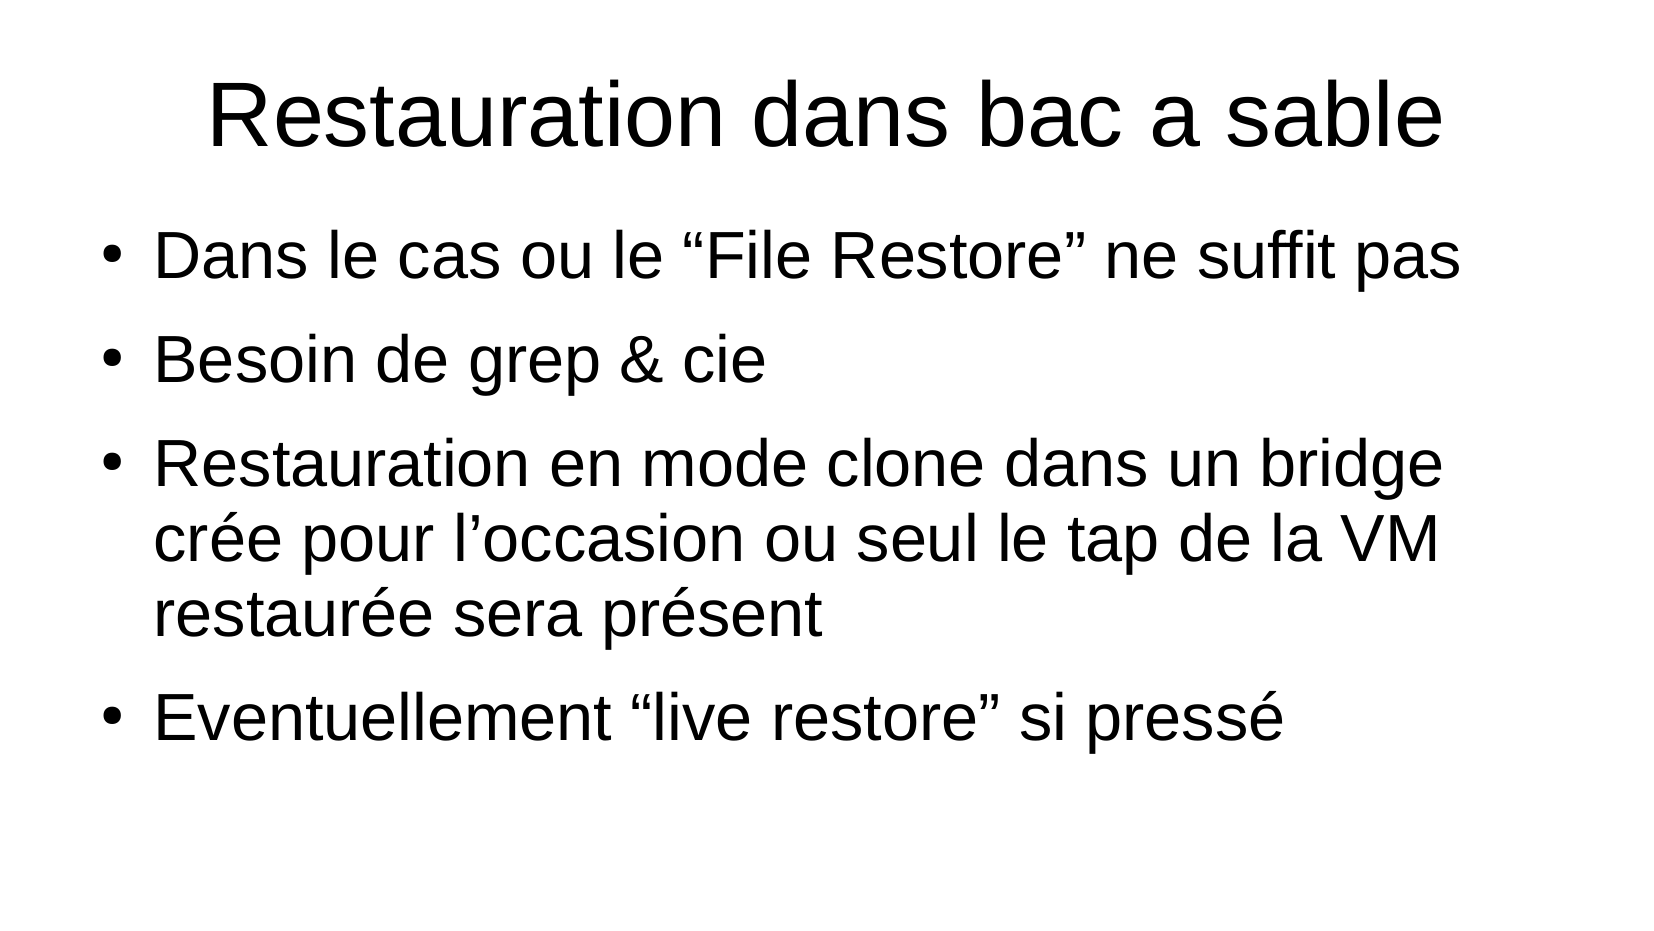

# Restauration dans bac a sable
Dans le cas ou le “File Restore” ne suffit pas
Besoin de grep & cie
Restauration en mode clone dans un bridge crée pour l’occasion ou seul le tap de la VM restaurée sera présent
Eventuellement “live restore” si pressé